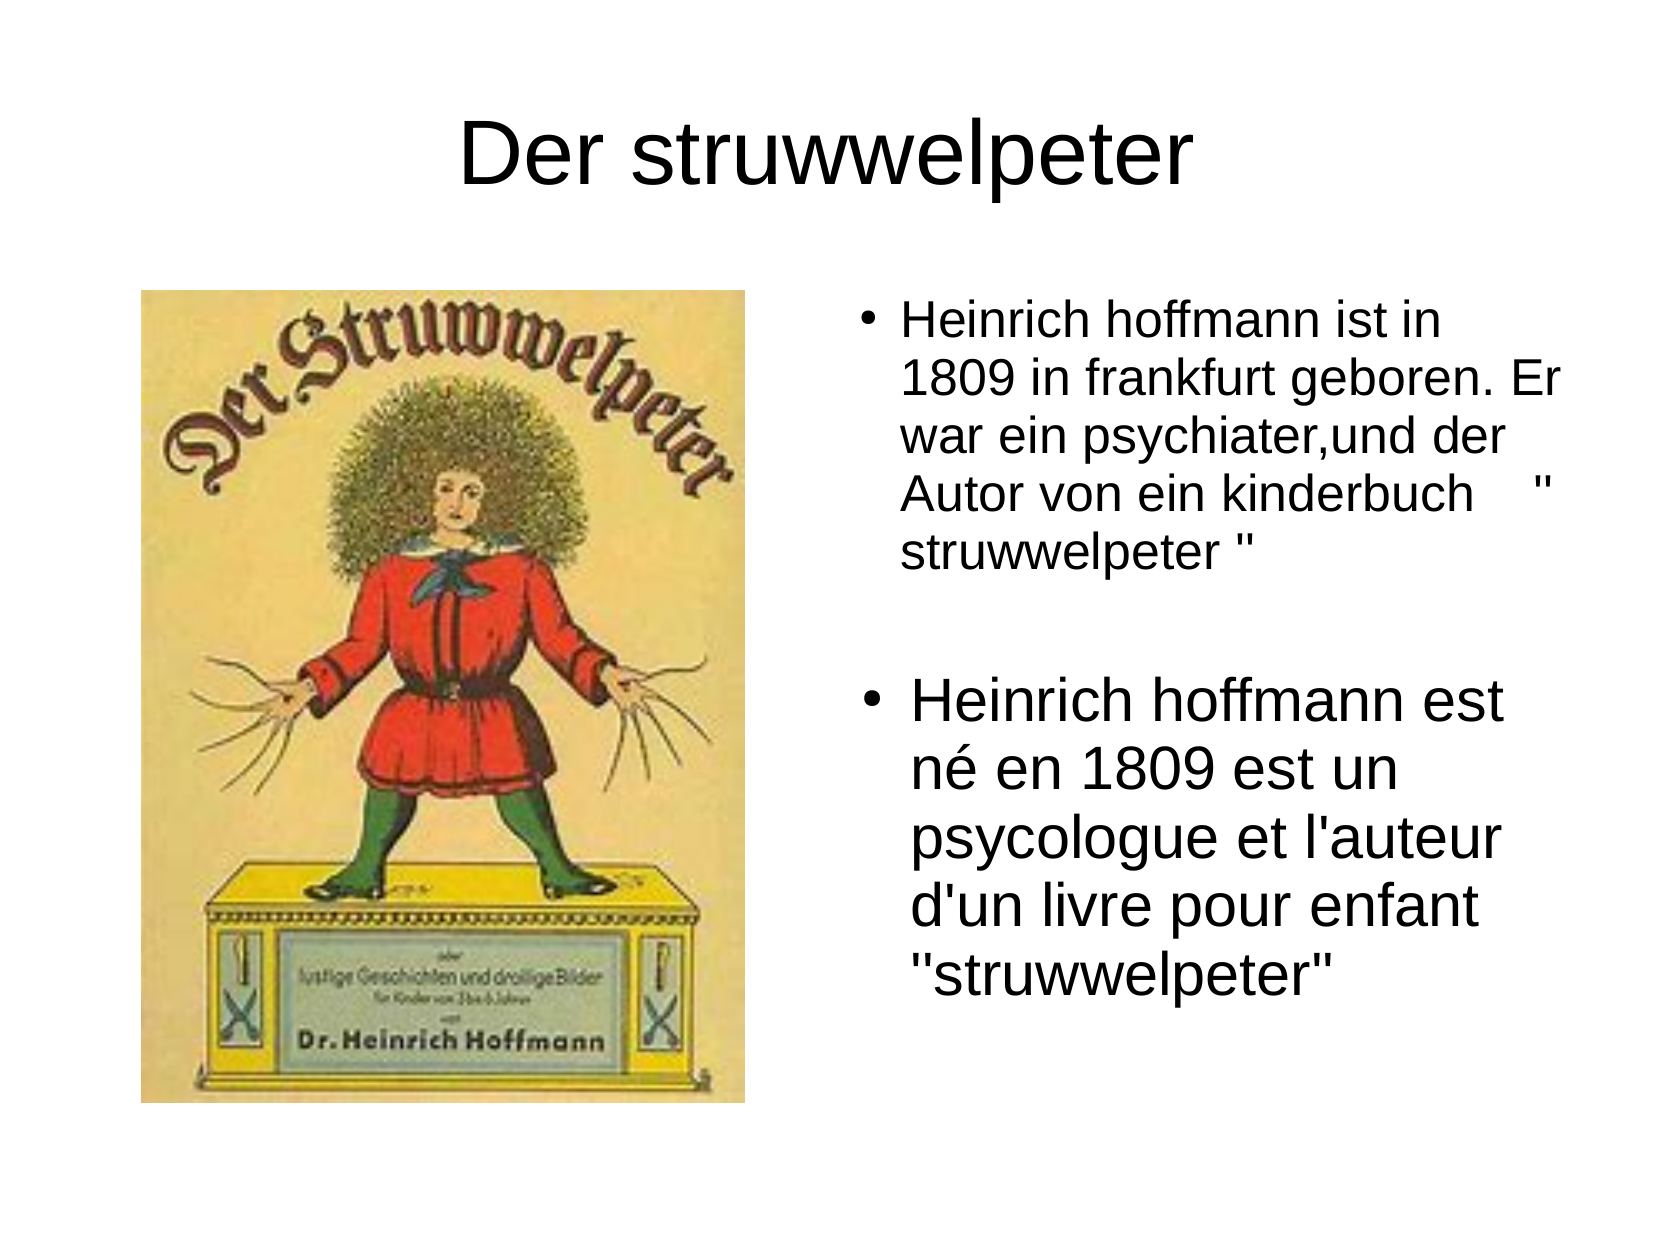

# Der struwwelpeter
Heinrich hoffmann ist in 1809 in frankfurt geboren. Er war ein psychiater,und der Autor von ein kinderbuch '' struwwelpeter ''
Heinrich hoffmann est né en 1809 est un psycologue et l'auteur d'un livre pour enfant ''struwwelpeter''